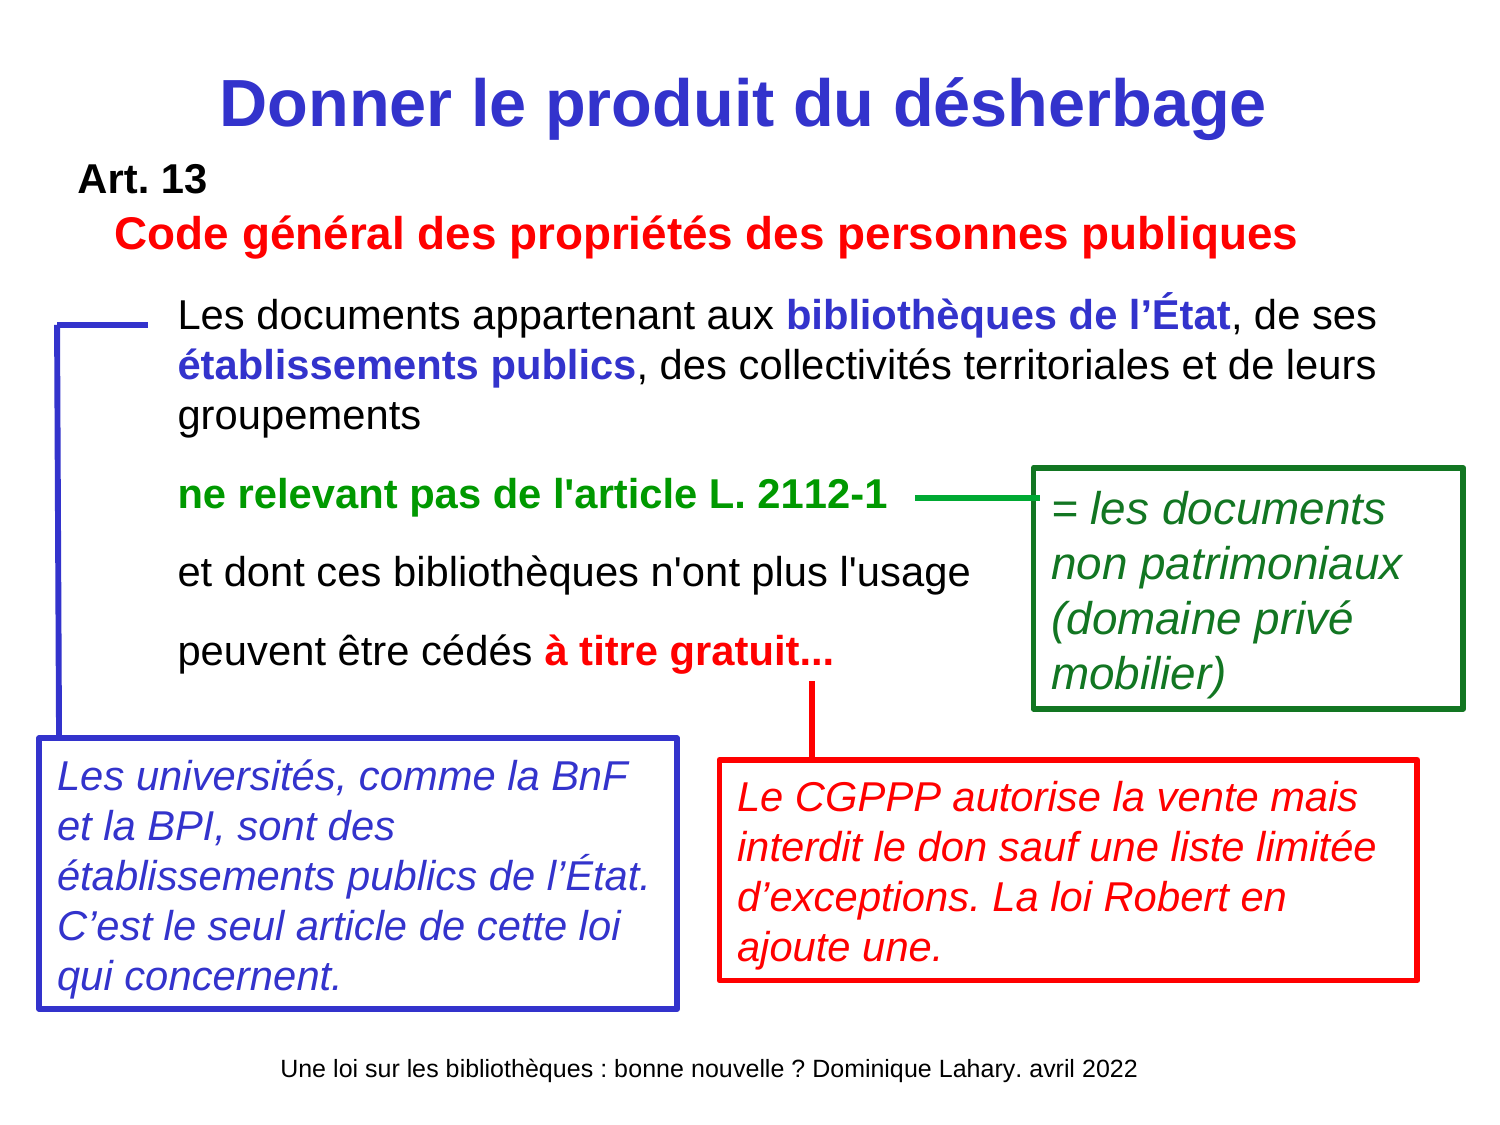

Donner le produit du désherbage
Art. 13
Code général des propriétés des personnes publiques
	Les documents appartenant aux bibliothèques de l’État, de ses établissements publics, des collectivités territoriales et de leurs groupements
	ne relevant pas de l'article L. 2112-1
	et dont ces bibliothèques n'ont plus l'usage
	peuvent être cédés à titre gratuit...
= les documents non patrimoniaux (domaine privé mobilier)
Les universités, comme la BnF et la BPI, sont des établissements publics de l’État.
C’est le seul article de cette loi qui concernent.
Le CGPPP autorise la vente mais interdit le don sauf une liste limitée d’exceptions. La loi Robert en ajoute une.
Une loi sur les bibliothèques : bonne nouvelle ? Dominique Lahary. avril 2022